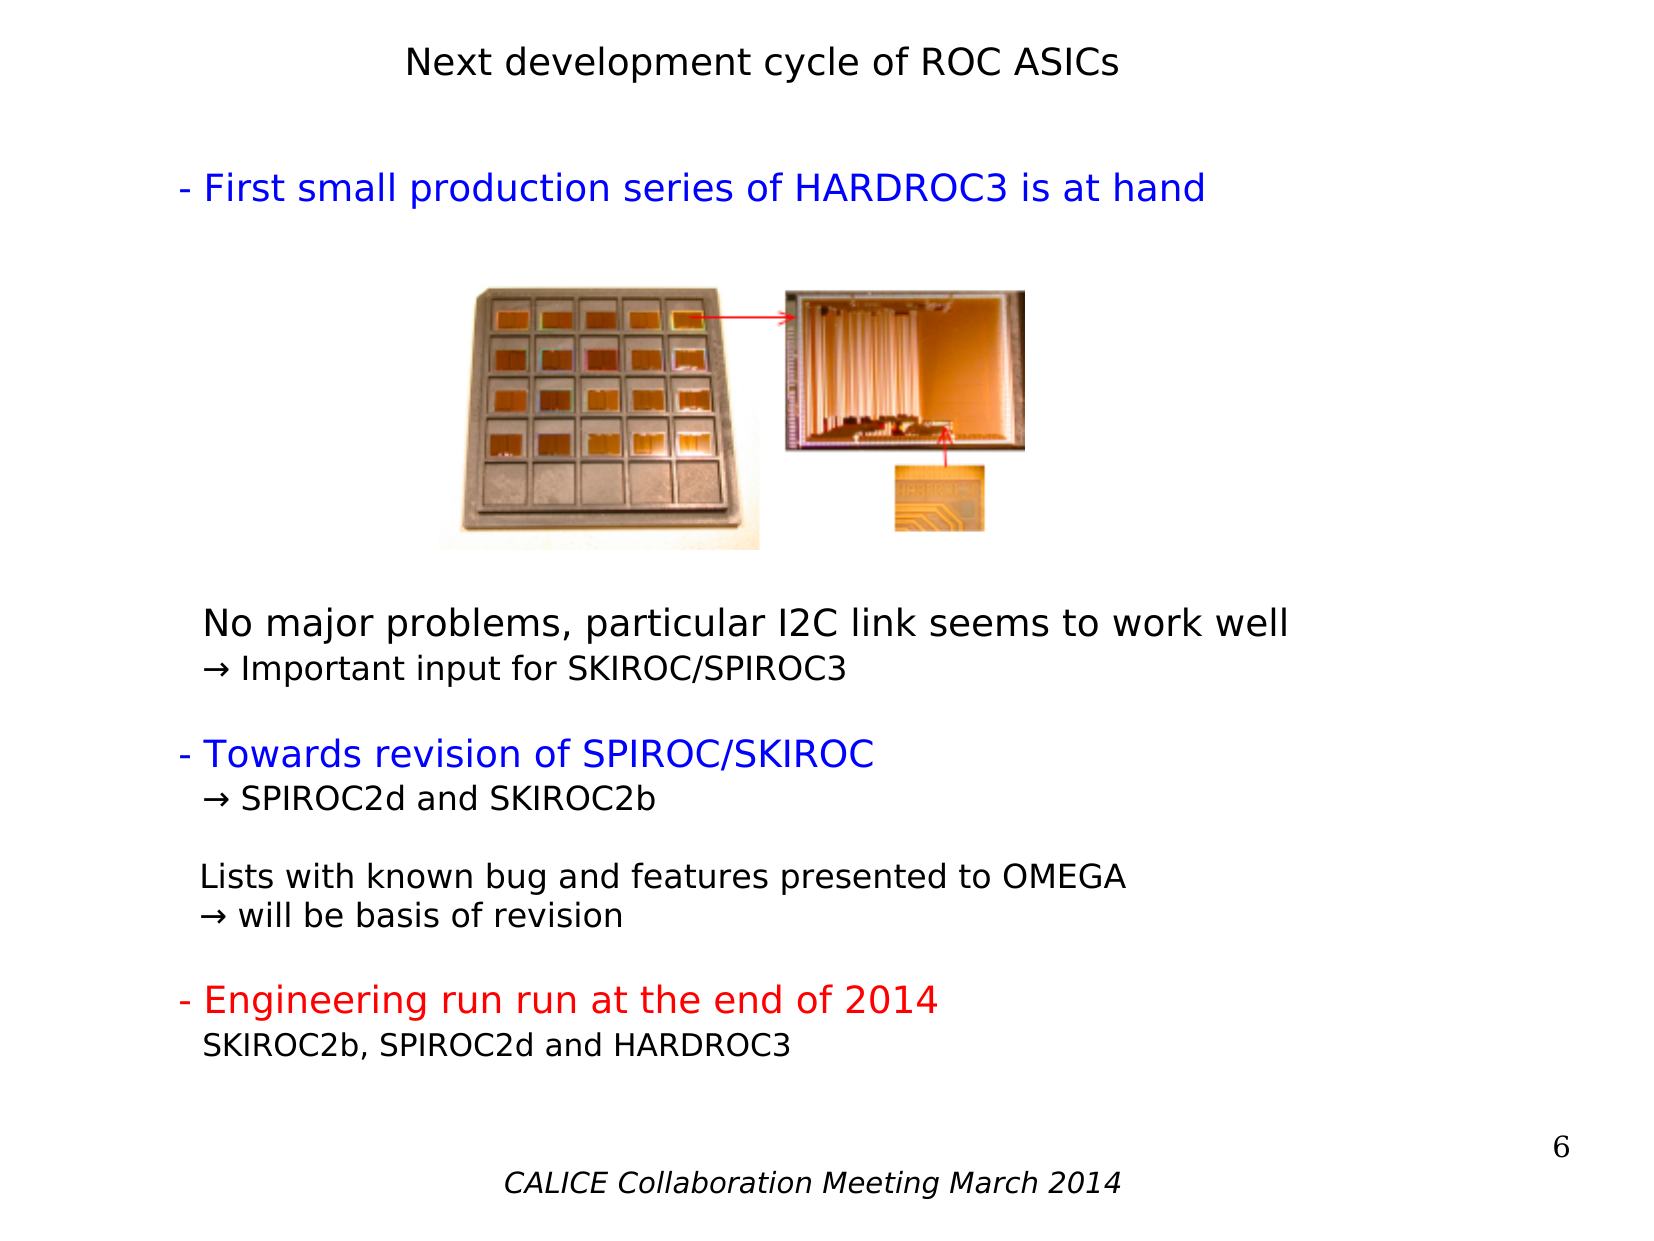

Next development cycle of ROC ASICs
- First small production series of HARDROC3 is at hand
 No major problems, particular I2C link seems to work well
 → Important input for SKIROC/SPIROC3
- Towards revision of SPIROC/SKIROC
 → SPIROC2d and SKIROC2b
 Lists with known bug and features presented to OMEGA
 → will be basis of revision
- Engineering run run at the end of 2014
 SKIROC2b, SPIROC2d and HARDROC3
6